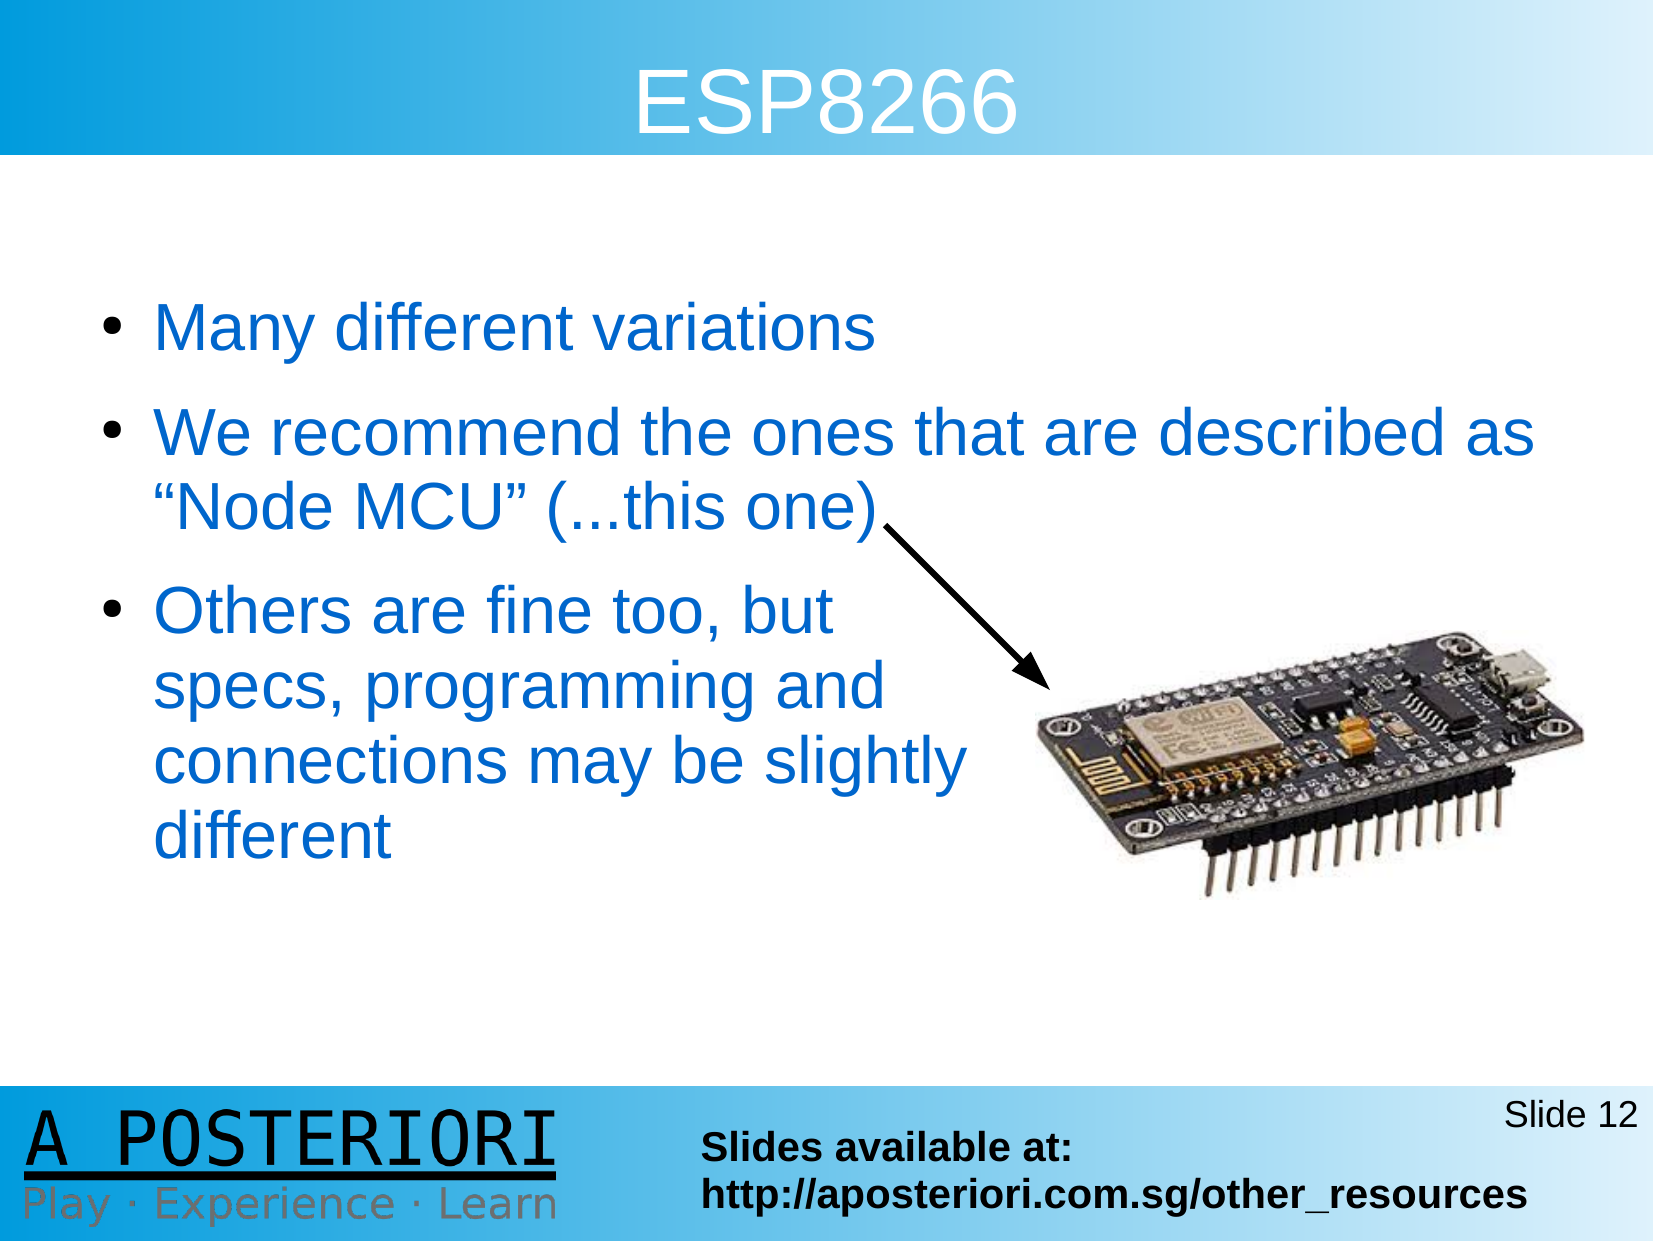

# ESP8266
Many different variations
We recommend the ones that are described as “Node MCU” (...this one)
Others are fine too, but
specs, programming and
connections may be slightly
different